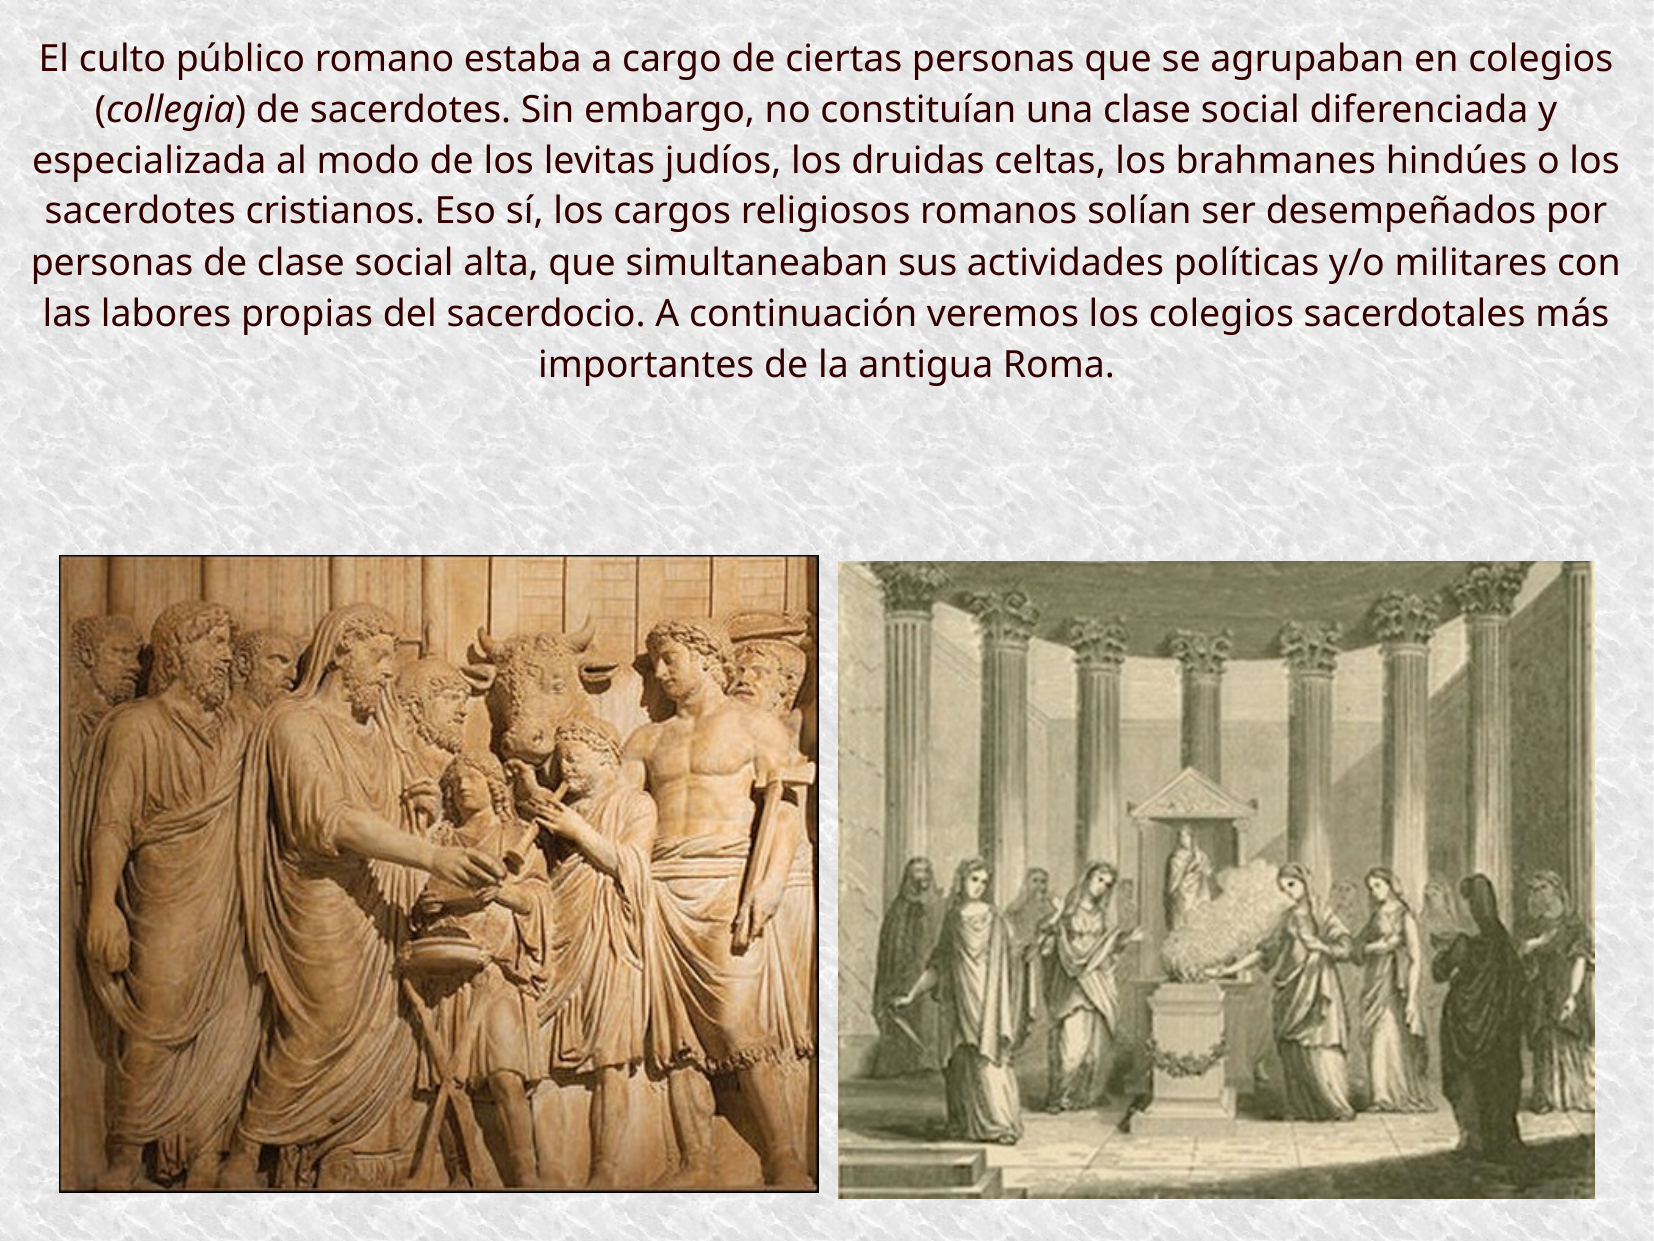

El culto público romano estaba a cargo de ciertas personas que se agrupaban en colegios (collegia) de sacerdotes. Sin embargo, no constituían una clase social diferenciada y especializada al modo de los levitas judíos, los druidas celtas, los brahmanes hindúes o los sacerdotes cristianos. Eso sí, los cargos religiosos romanos solían ser desempeñados por personas de clase social alta, que simultaneaban sus actividades políticas y/o militares con las labores propias del sacerdocio. A continuación veremos los colegios sacerdotales más importantes de la antigua Roma.